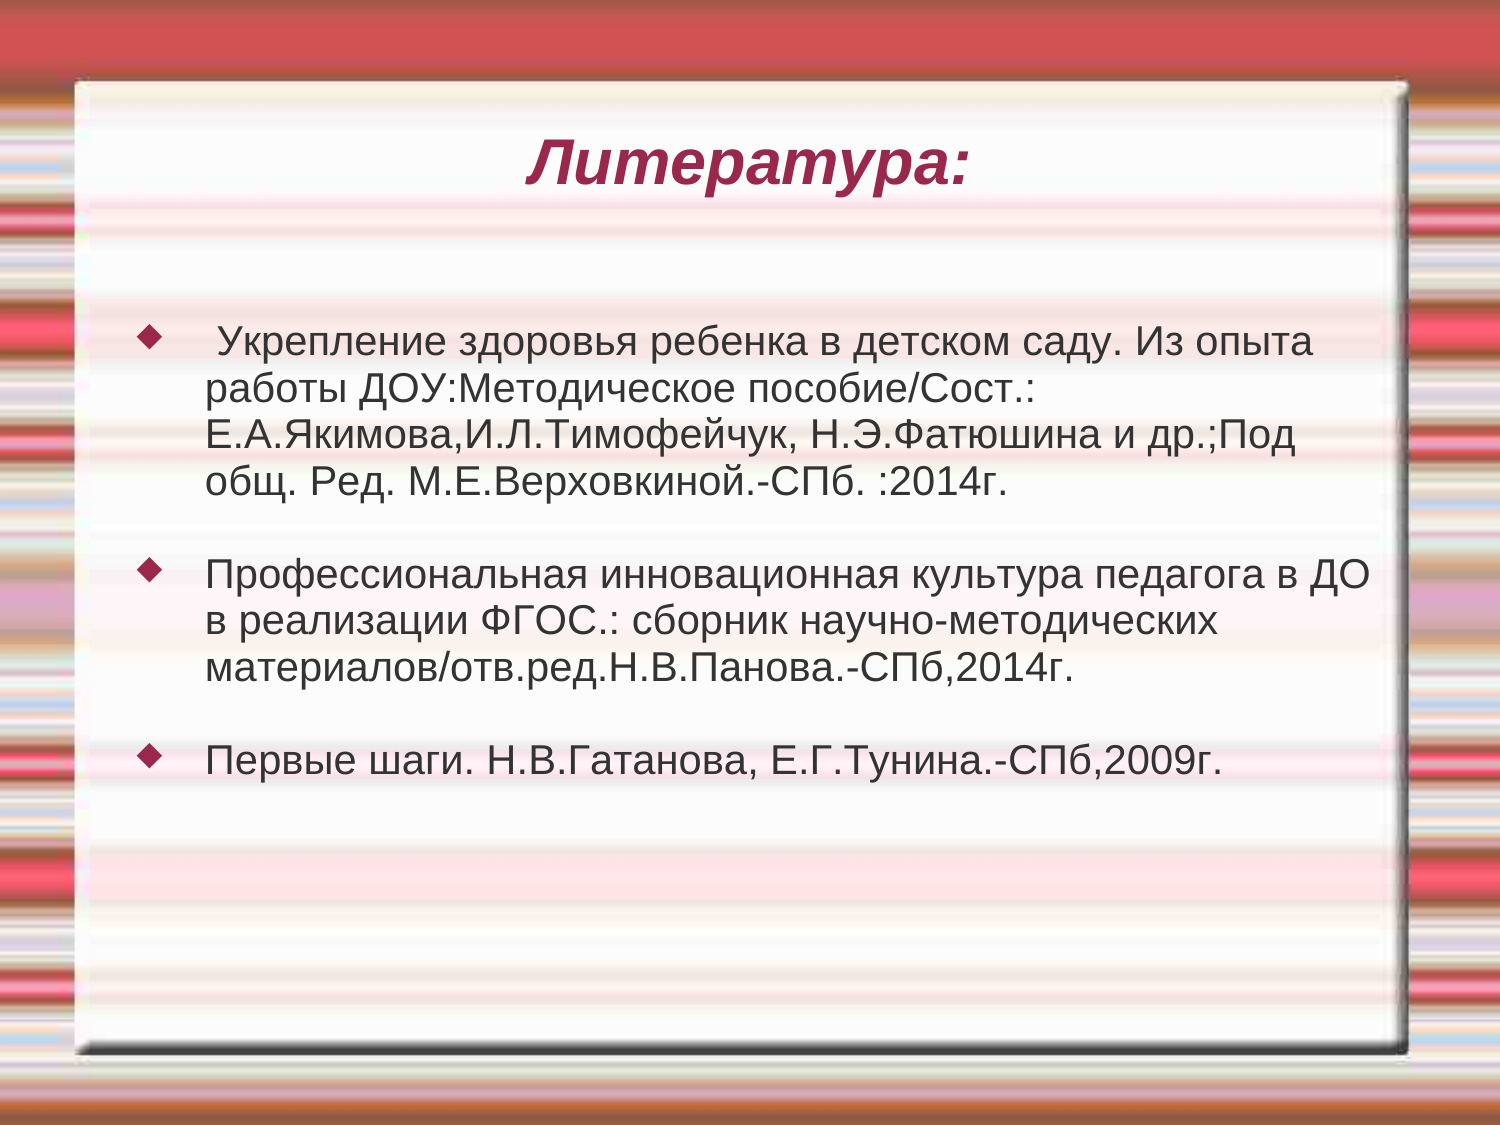

# Литература:
 Укрепление здоровья ребенка в детском саду. Из опыта работы ДОУ:Методическое пособие/Сост.: Е.А.Якимова,И.Л.Тимофейчук, Н.Э.Фатюшина и др.;Под общ. Ред. М.Е.Верховкиной.-СПб. :2014г.
Профессиональная инновационная культура педагога в ДО в реализации ФГОС.: сборник научно-методических материалов/отв.ред.Н.В.Панова.-СПб,2014г.
Первые шаги. Н.В.Гатанова, Е.Г.Тунина.-СПб,2009г.